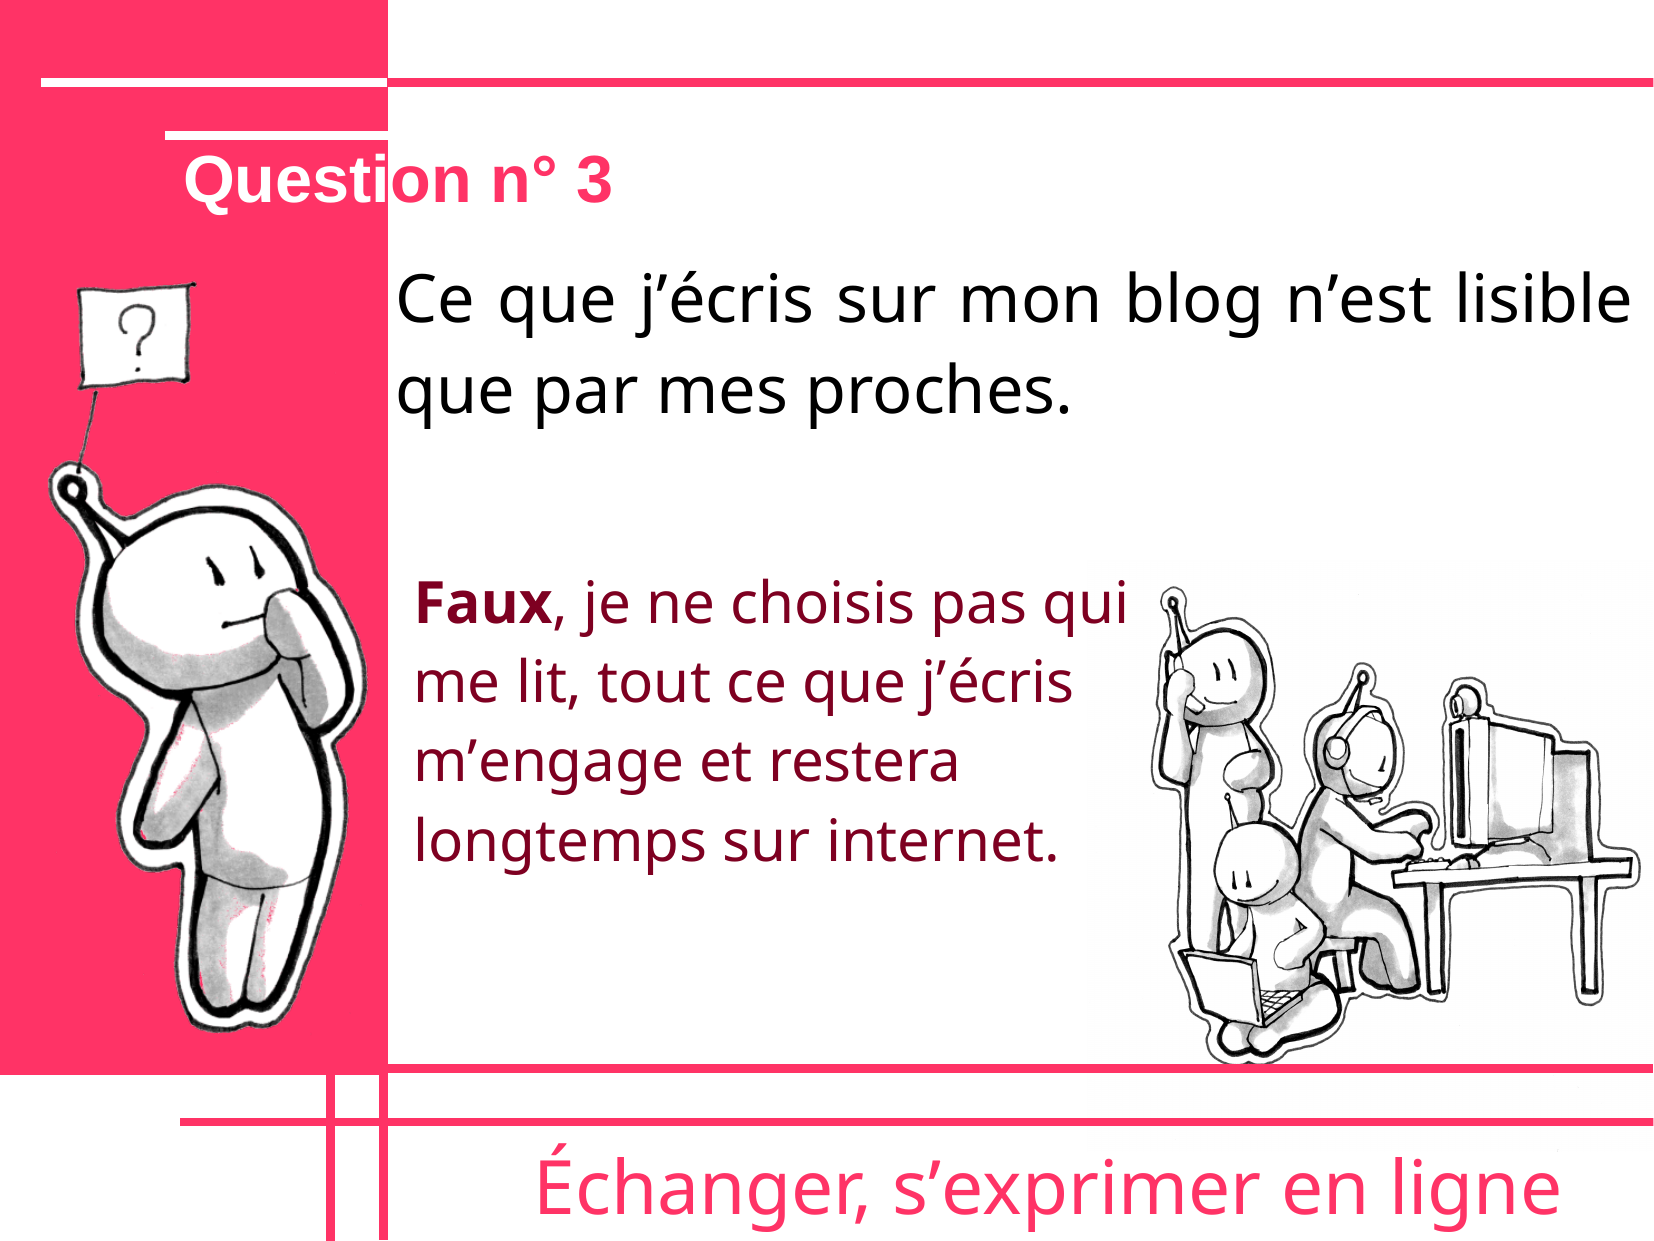

Question n° 3
Ce que jʼécris sur mon blog nʼest lisible que par mes proches.
Faux, je ne choisis pas qui me lit, tout ce que jʼécris mʼengage et restera longtemps sur internet.
Échanger, sʼexprimer en ligne